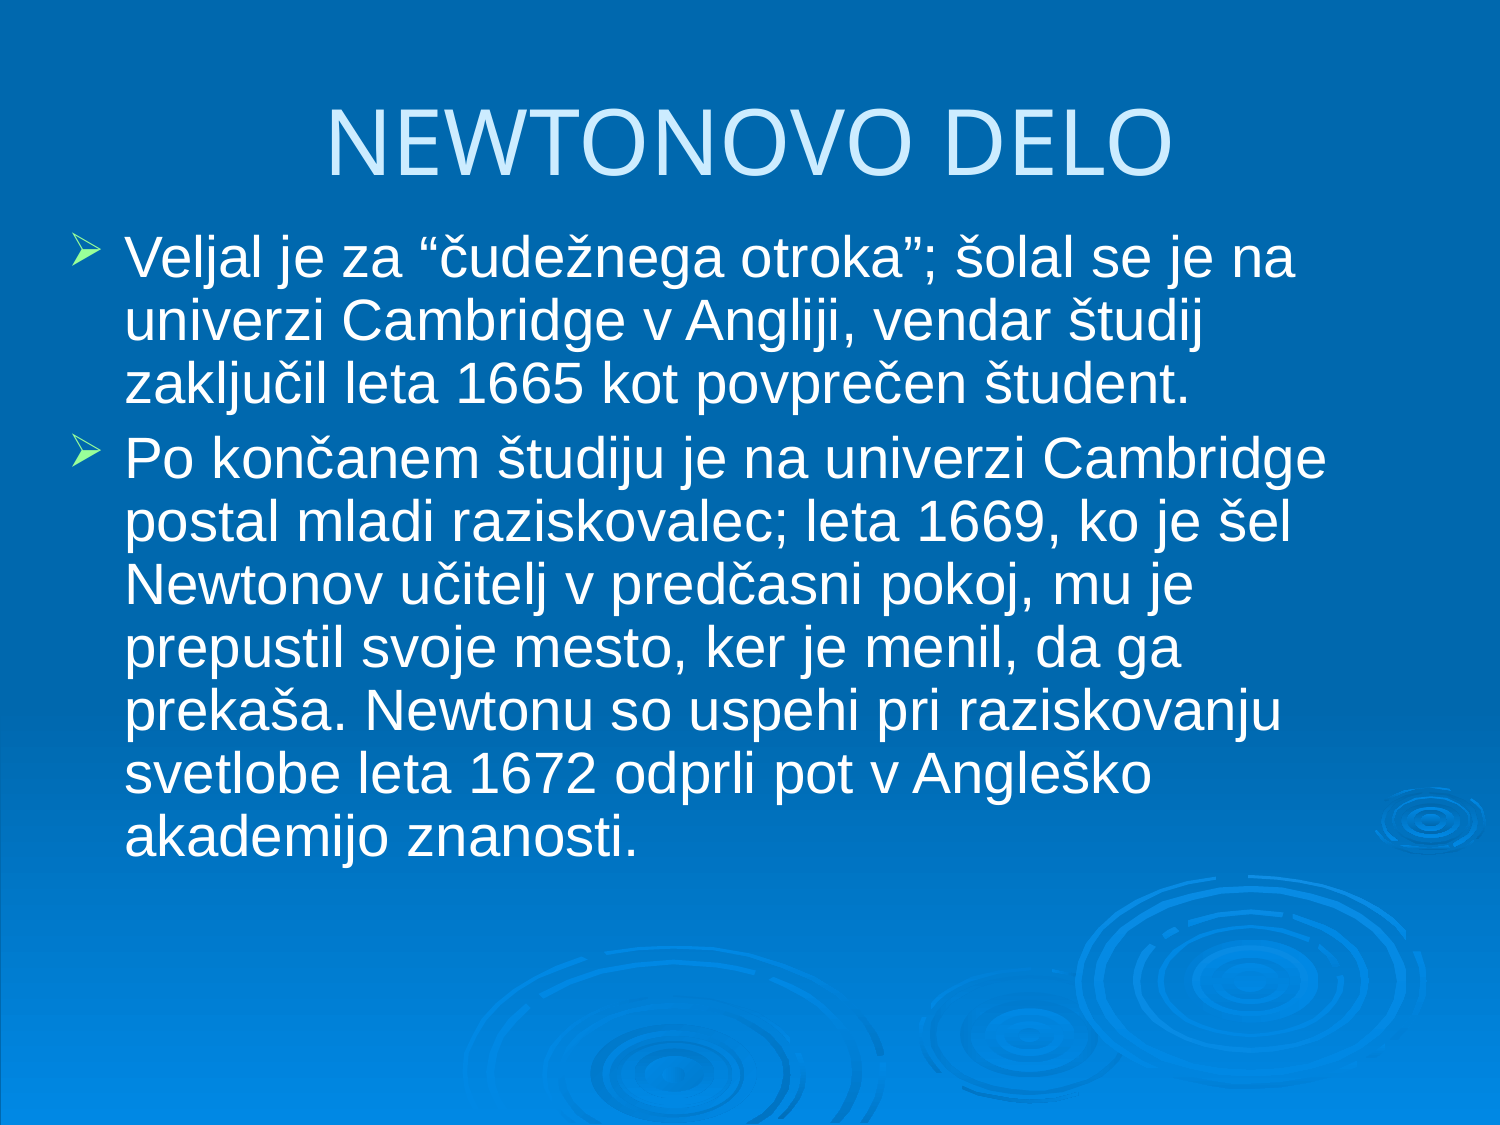

NEWTONOVO DELO
# Veljal je za “čudežnega otroka”; šolal se je na univerzi Cambridge v Angliji, vendar študij zaključil leta 1665 kot povprečen študent.
Po končanem študiju je na univerzi Cambridge postal mladi raziskovalec; leta 1669, ko je šel Newtonov učitelj v predčasni pokoj, mu je prepustil svoje mesto, ker je menil, da ga prekaša. Newtonu so uspehi pri raziskovanju svetlobe leta 1672 odprli pot v Angleško akademijo znanosti.